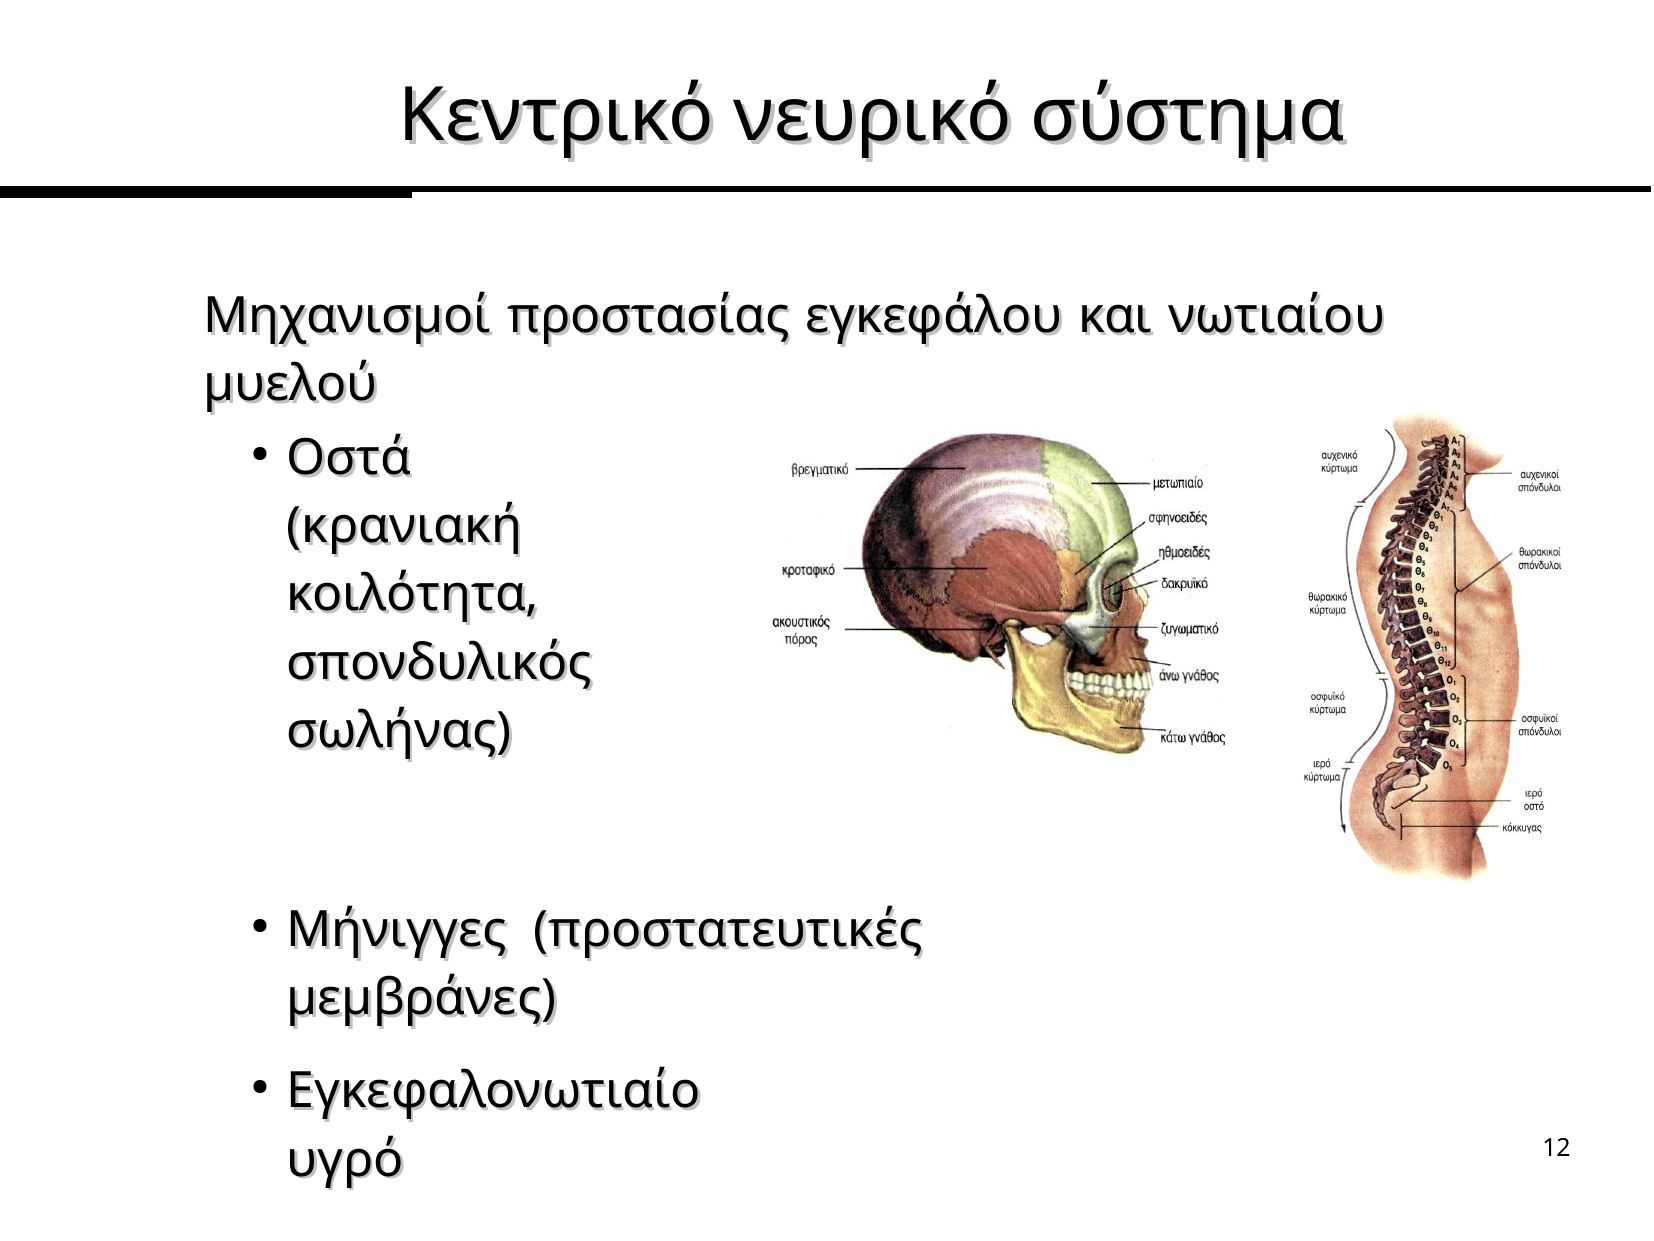

Κεντρικό νευρικό σύστημα
Μηχανισμοί προστασίας εγκεφάλου και νωτιαίου μυελού
Οστά (κρανιακή κοιλότητα, σπονδυλικός σωλήνας)
Μήνιγγες (προστατευτικές μεμβράνες)
Εγκεφαλονωτιαίο υγρό
12